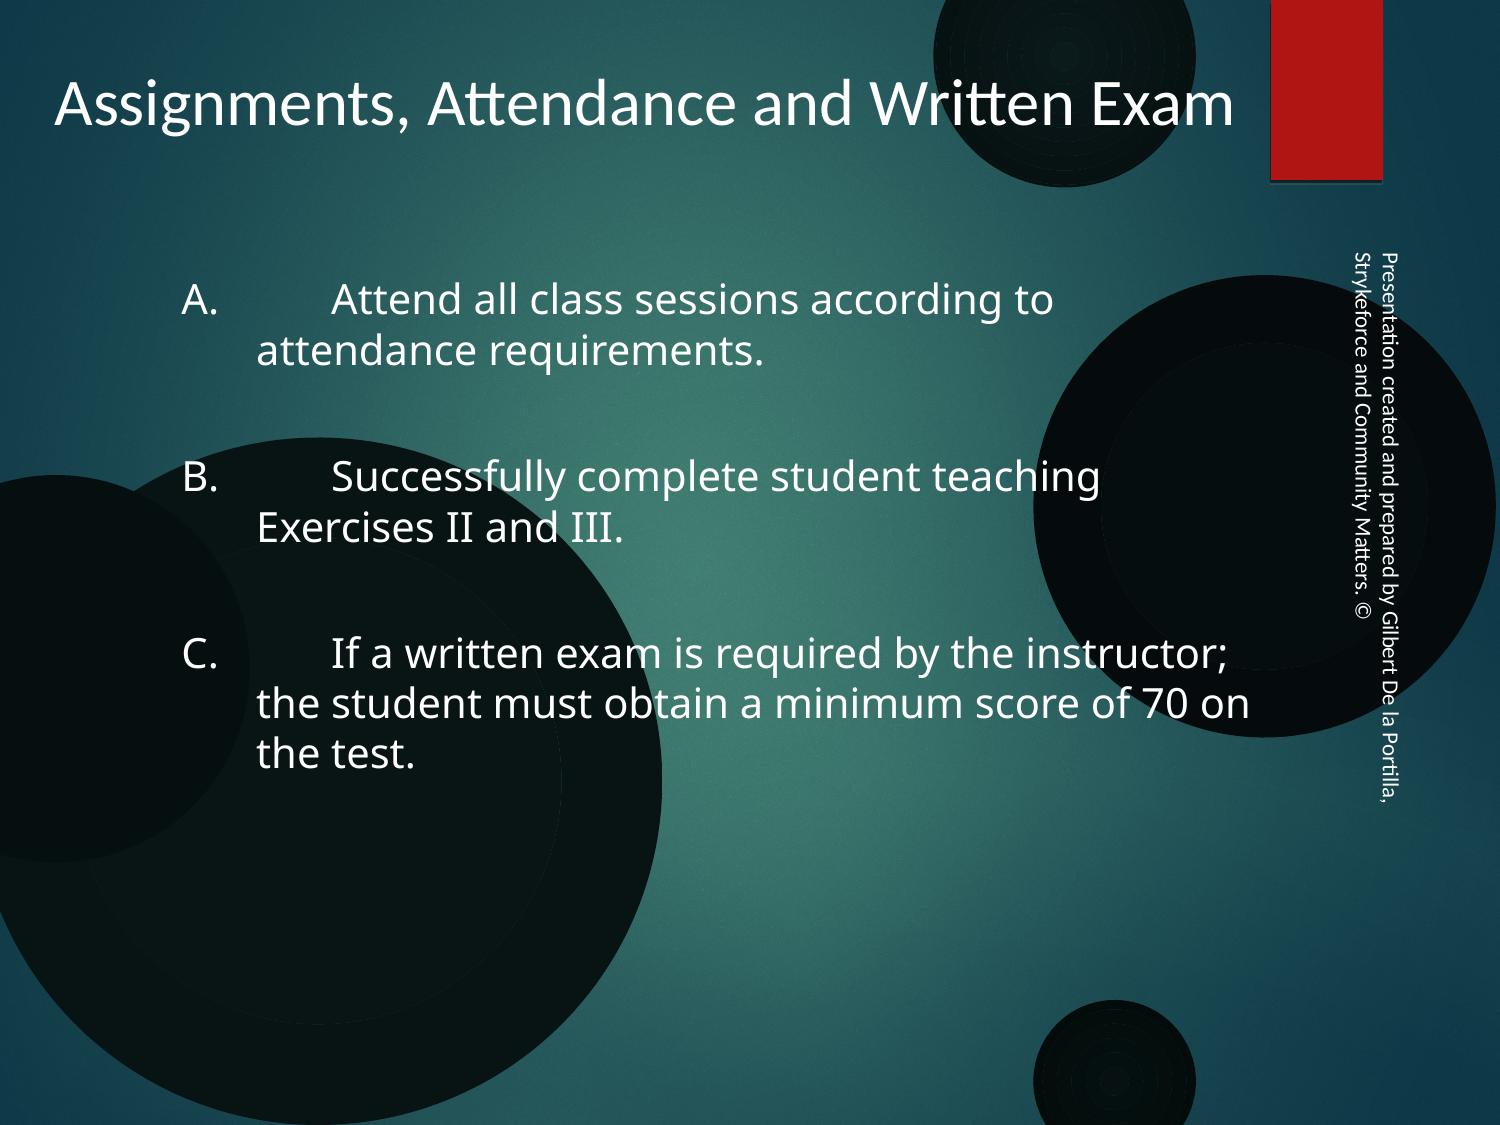

Assignments, Attendance and Written Exam
# A.	Attend all class sessions according to attendance requirements.
B.	Successfully complete student teaching Exercises II and III.
C.	If a written exam is required by the instructor; the student must obtain a minimum score of 70 on the test.
Presentation created and prepared by Gilbert De la Portilla, Strykeforce and Community Matters. ©